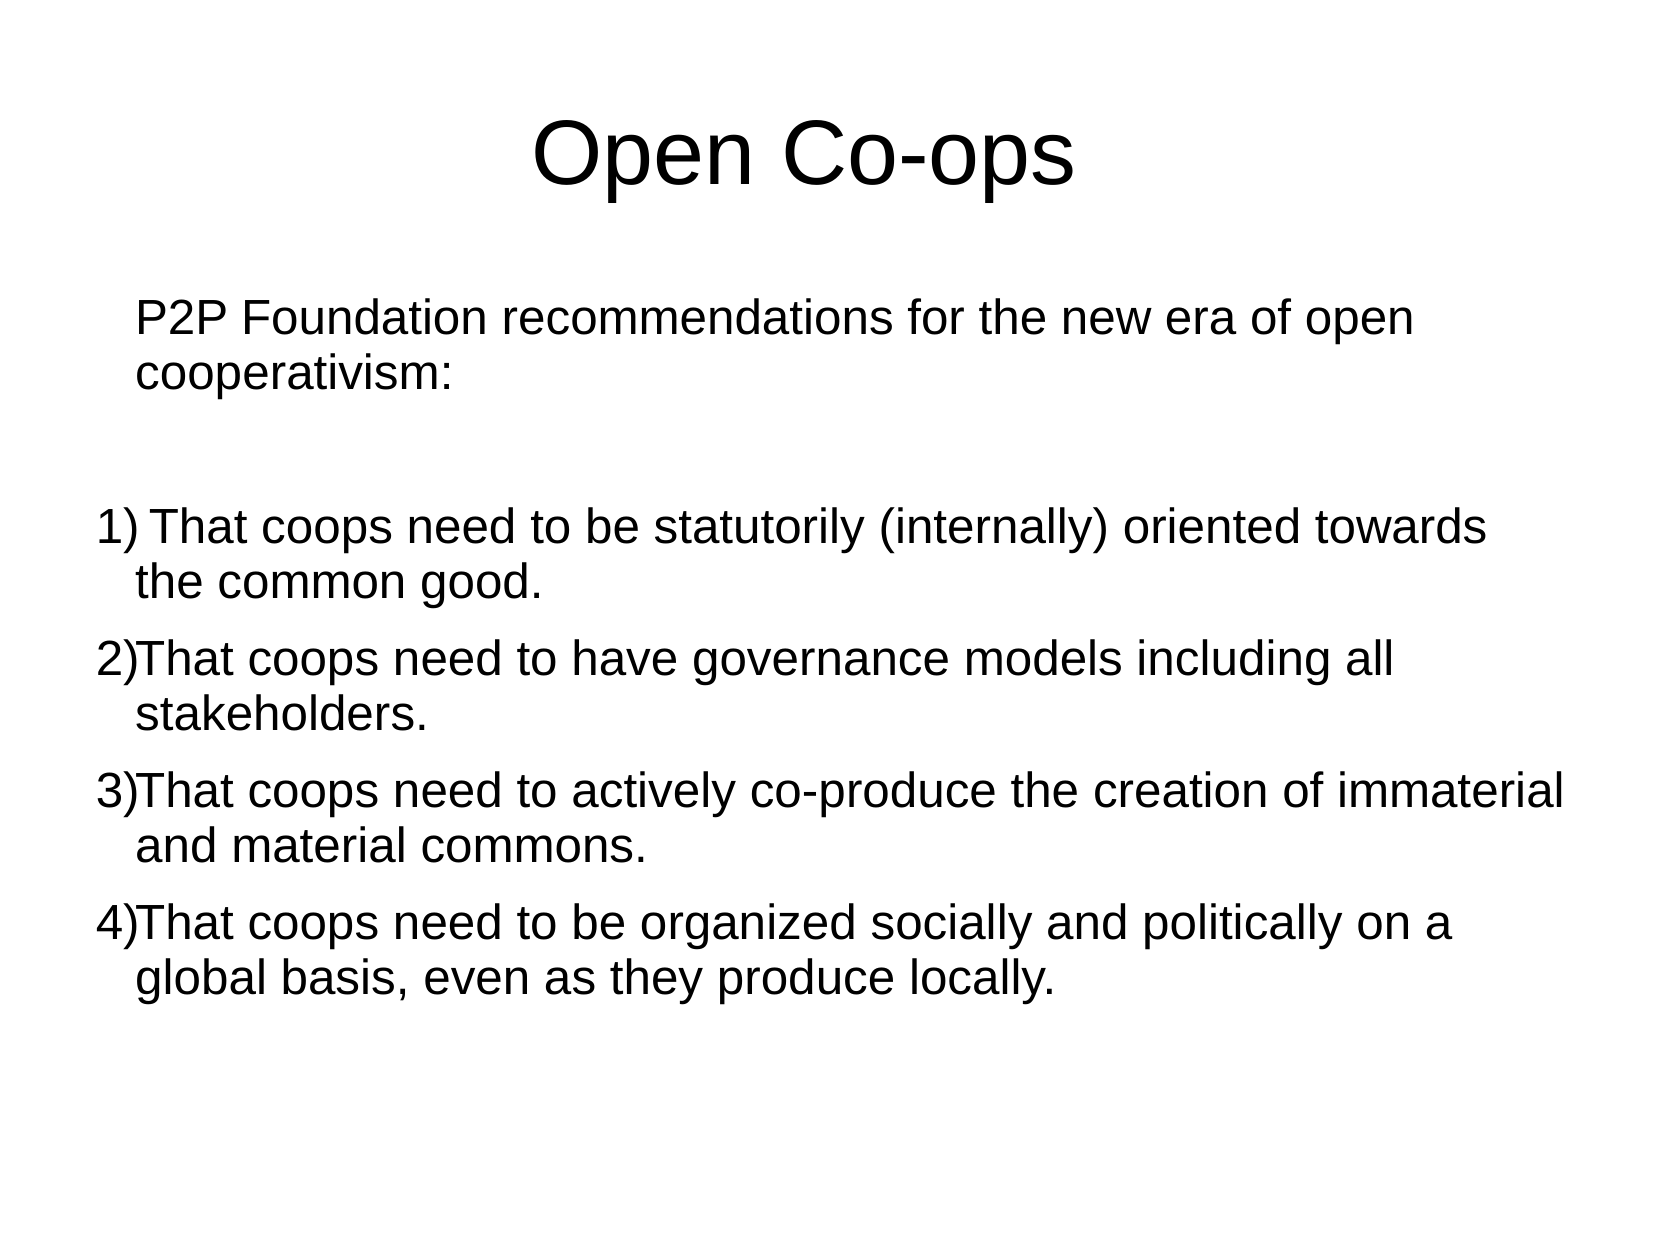

# Open Co-ops
P2P Foundation recommendations for the new era of open cooperativism:
 That coops need to be statutorily (internally) oriented towards the common good.
That coops need to have governance models including all stakeholders.
That coops need to actively co-produce the creation of immaterial and material commons.
That coops need to be organized socially and politically on a global basis, even as they produce locally.